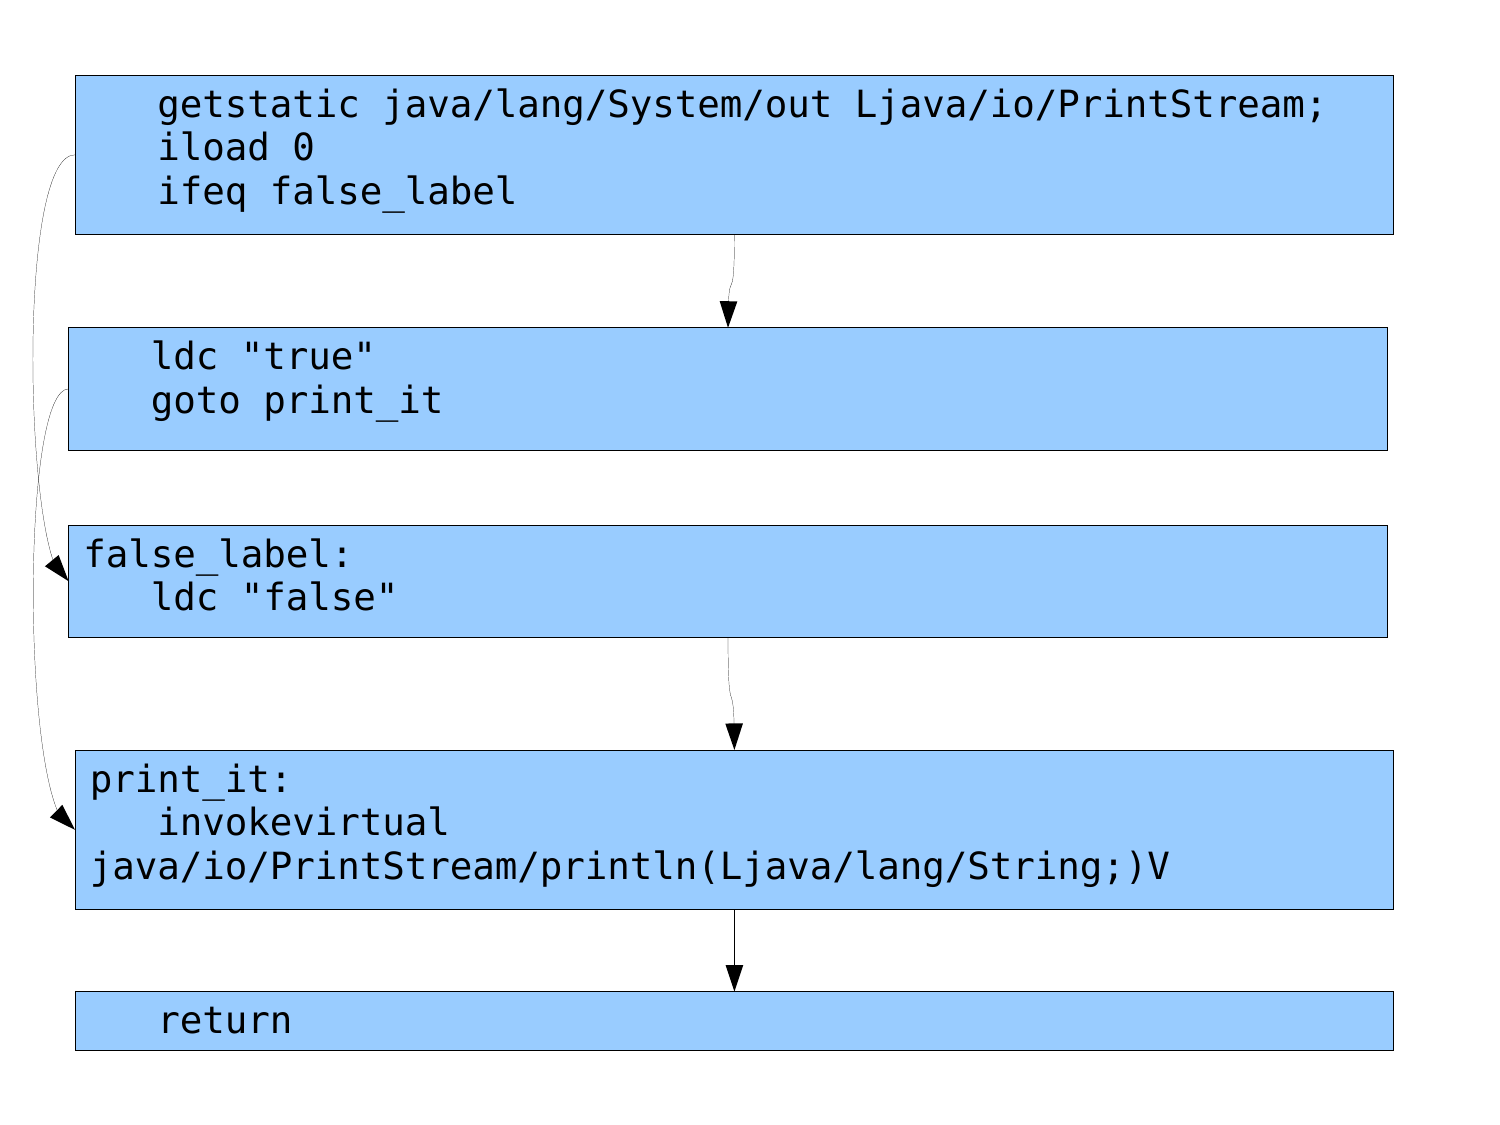

getstatic java/lang/System/out Ljava/io/PrintStream;
 iload 0
 ifeq false_label
#
 ldc "true"
 goto print_it
false_label:
 ldc "false"
print_it:
 invokevirtual java/io/PrintStream/println(Ljava/lang/String;)V
 return
25